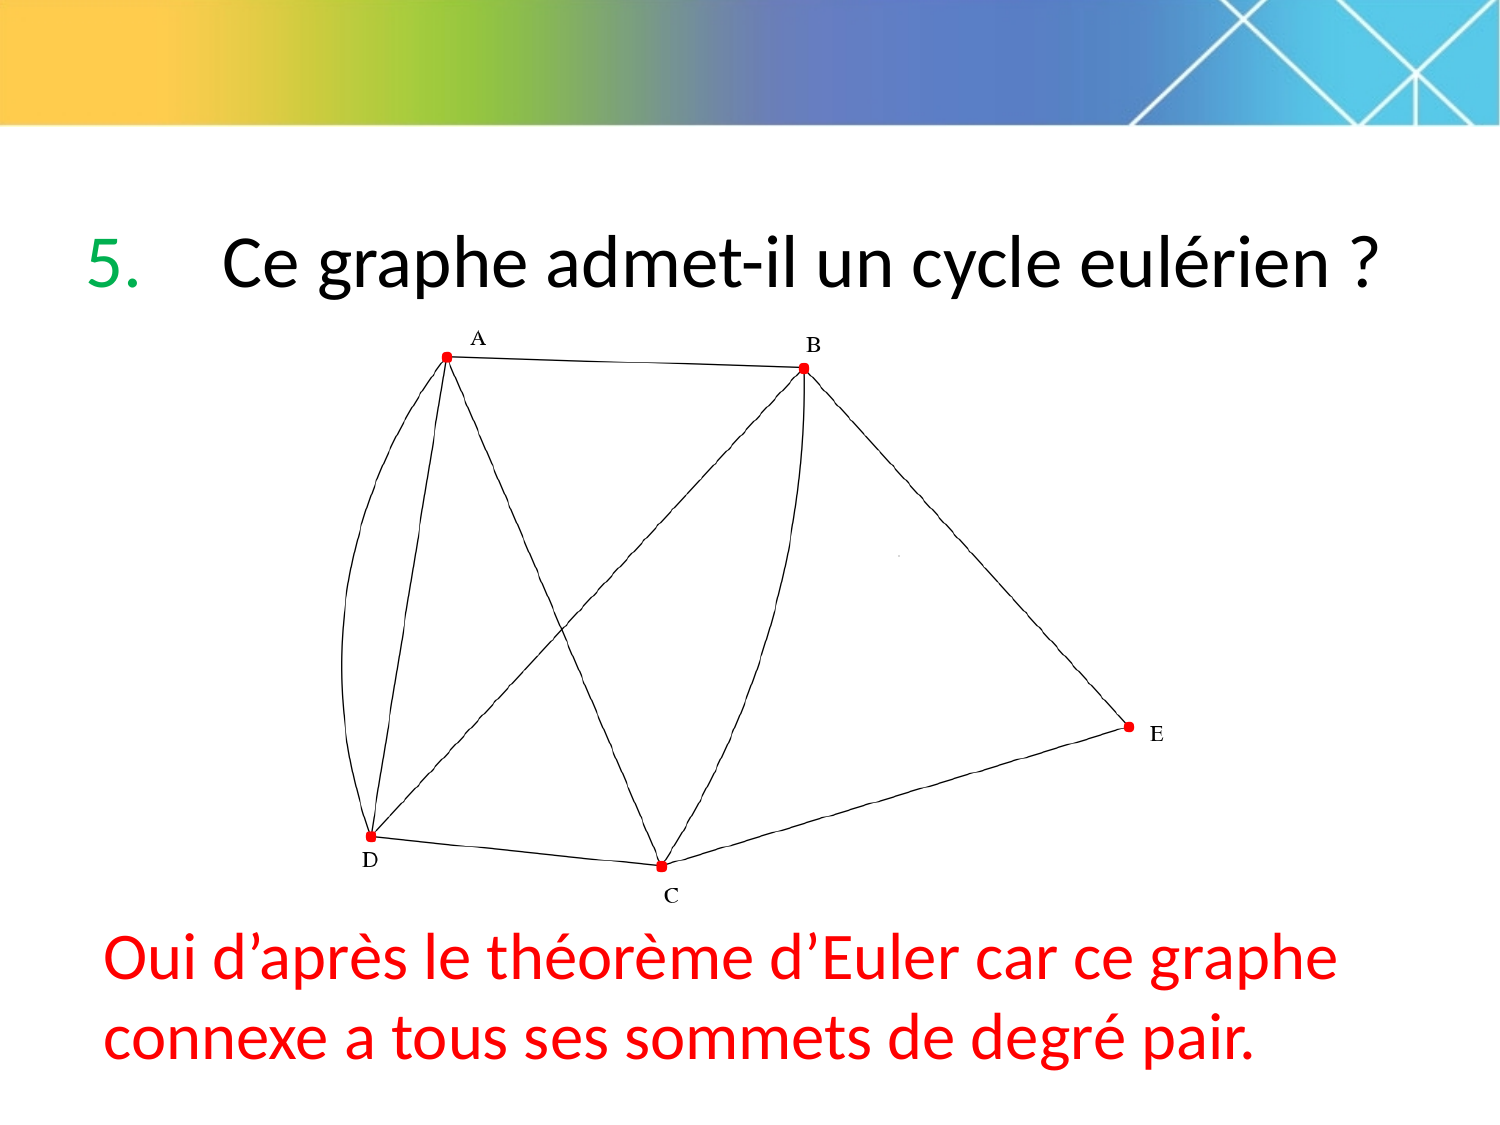

# Ce graphe admet-il un cycle eulérien ?
Oui d’après le théorème d’Euler car ce graphe connexe a tous ses sommets de degré pair.